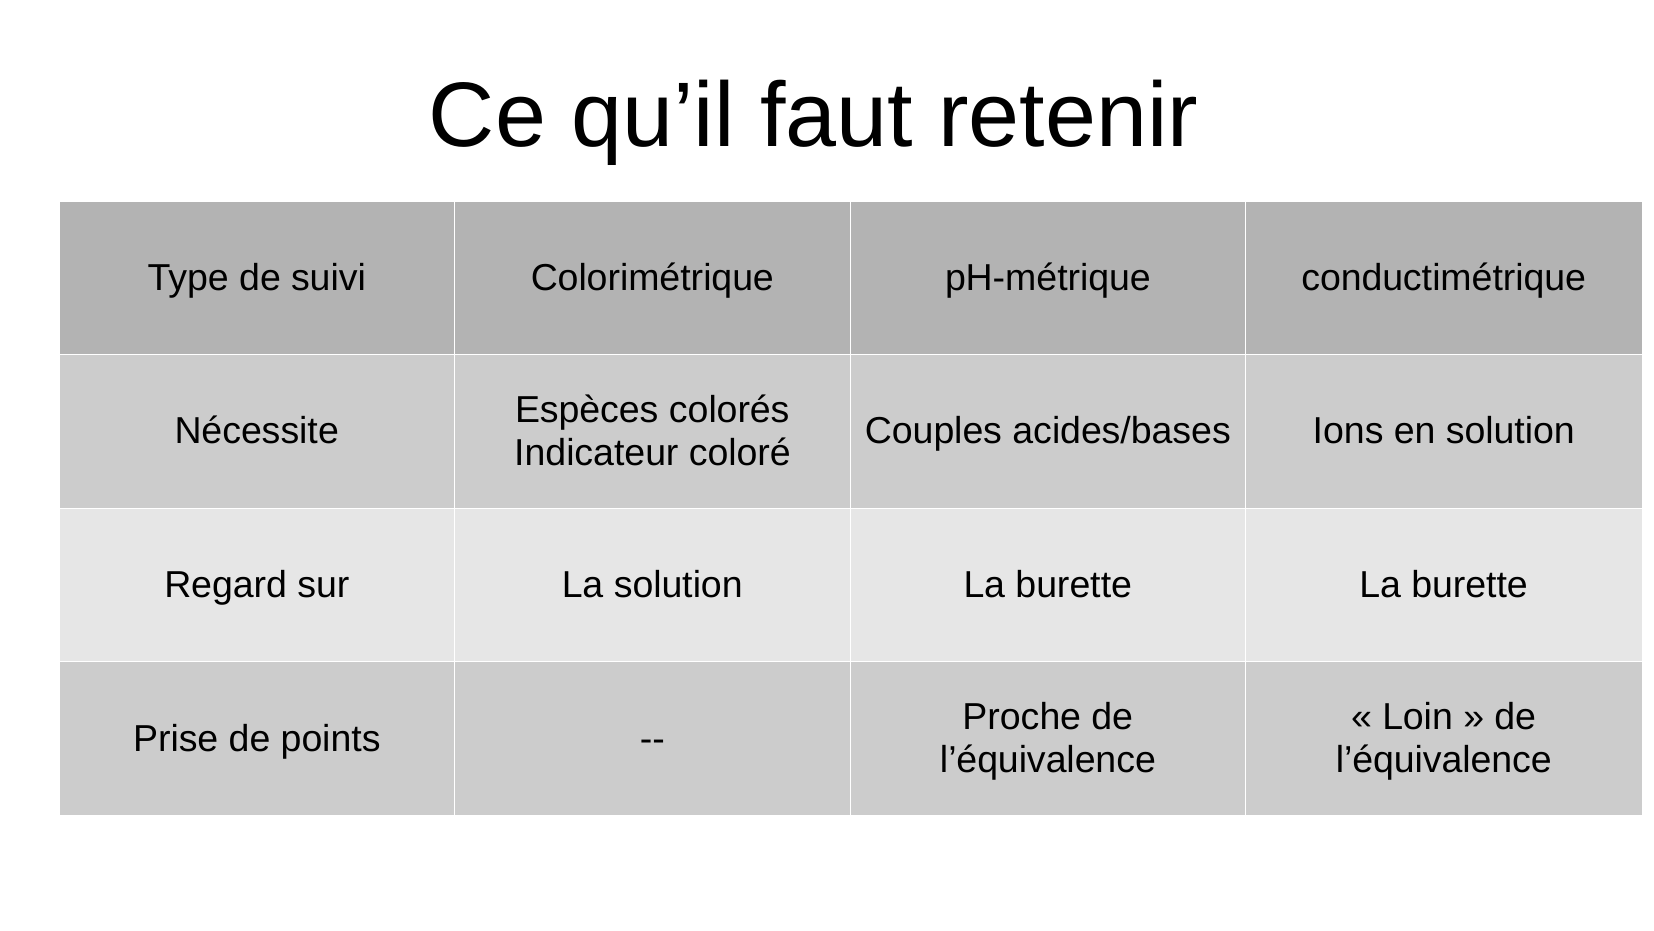

# Ce qu’il faut retenir
| Type de suivi | Colorimétrique | pH-métrique | conductimétrique |
| --- | --- | --- | --- |
| Nécessite | Espèces colorés Indicateur coloré | Couples acides/bases | Ions en solution |
| Regard sur | La solution | La burette | La burette |
| Prise de points | -- | Proche de l’équivalence | « Loin » de l’équivalence |